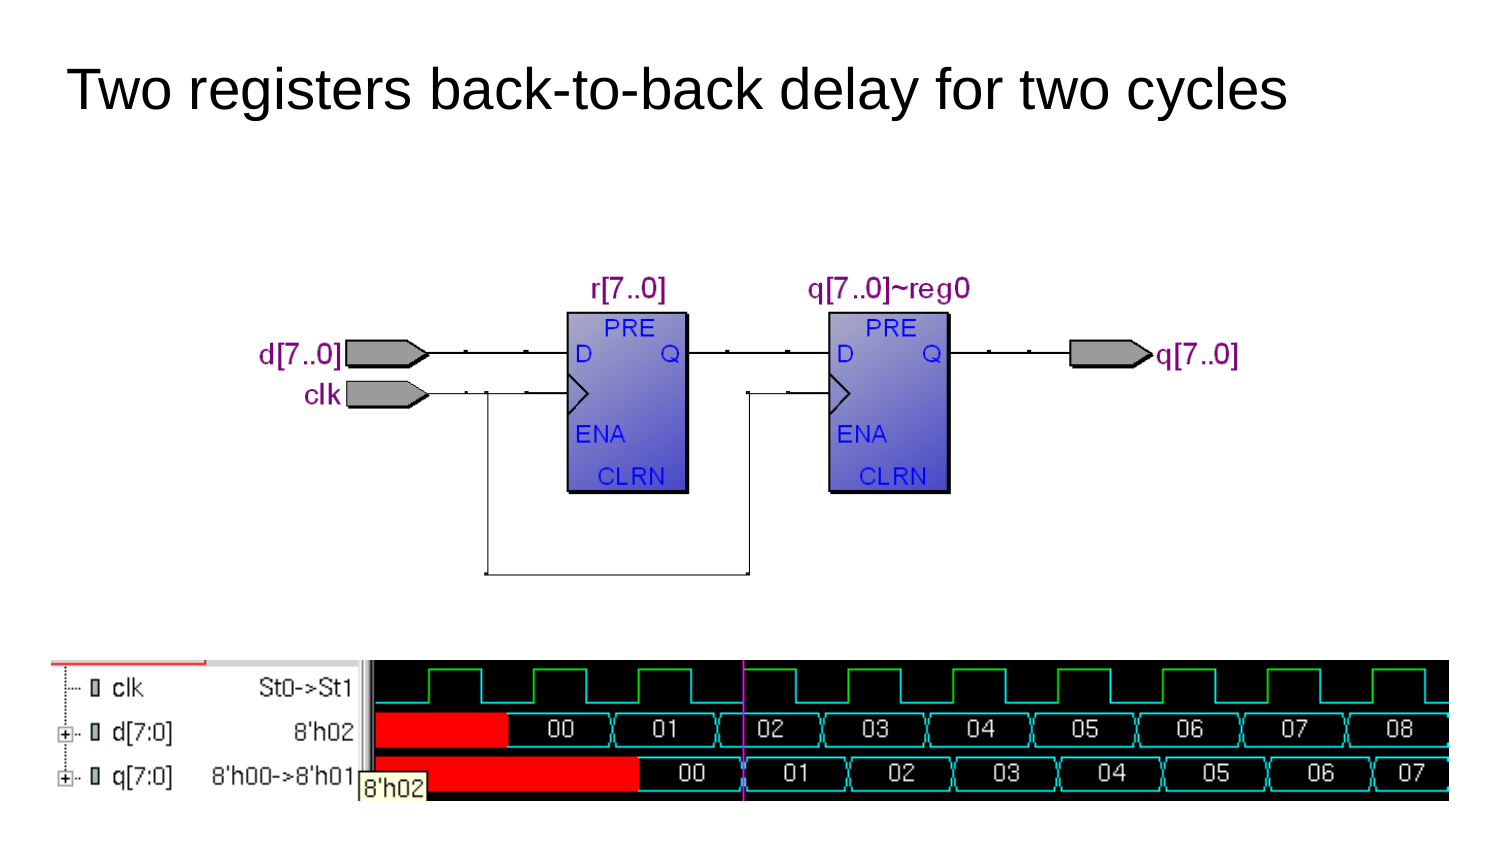

# Two registers back-to-back delay for two cycles